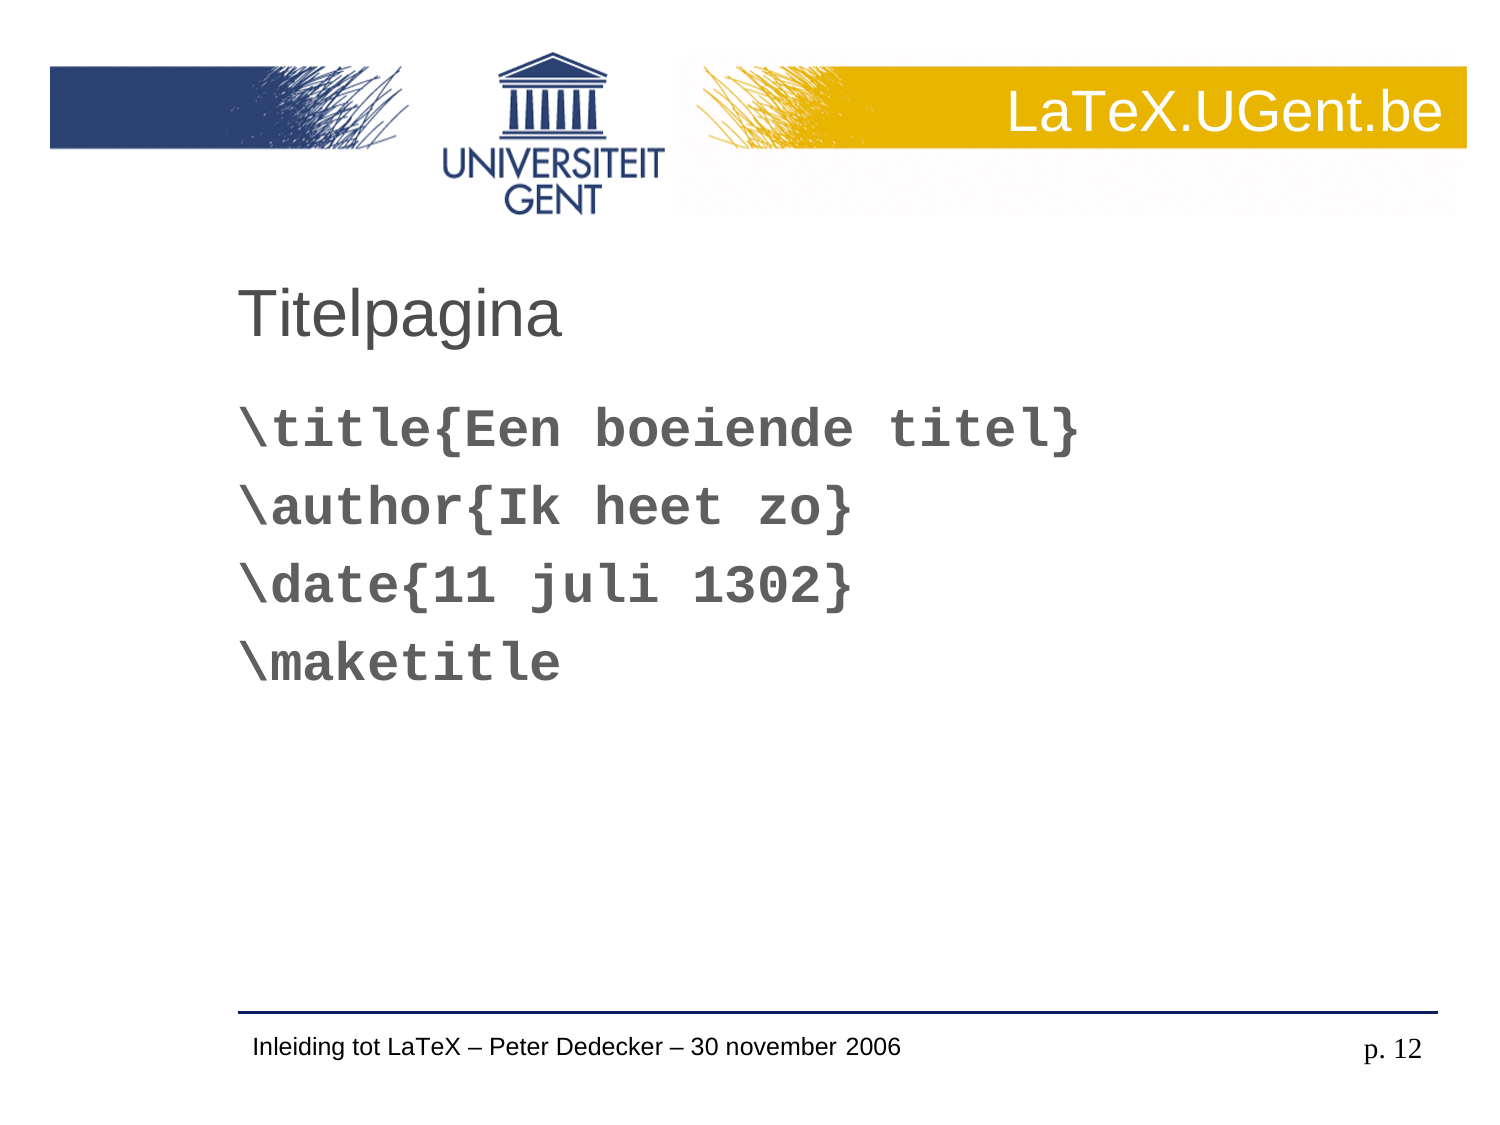

# Titelpagina
\title{Een boeiende titel}
\author{Ik heet zo}
\date{11 juli 1302}
\maketitle
12